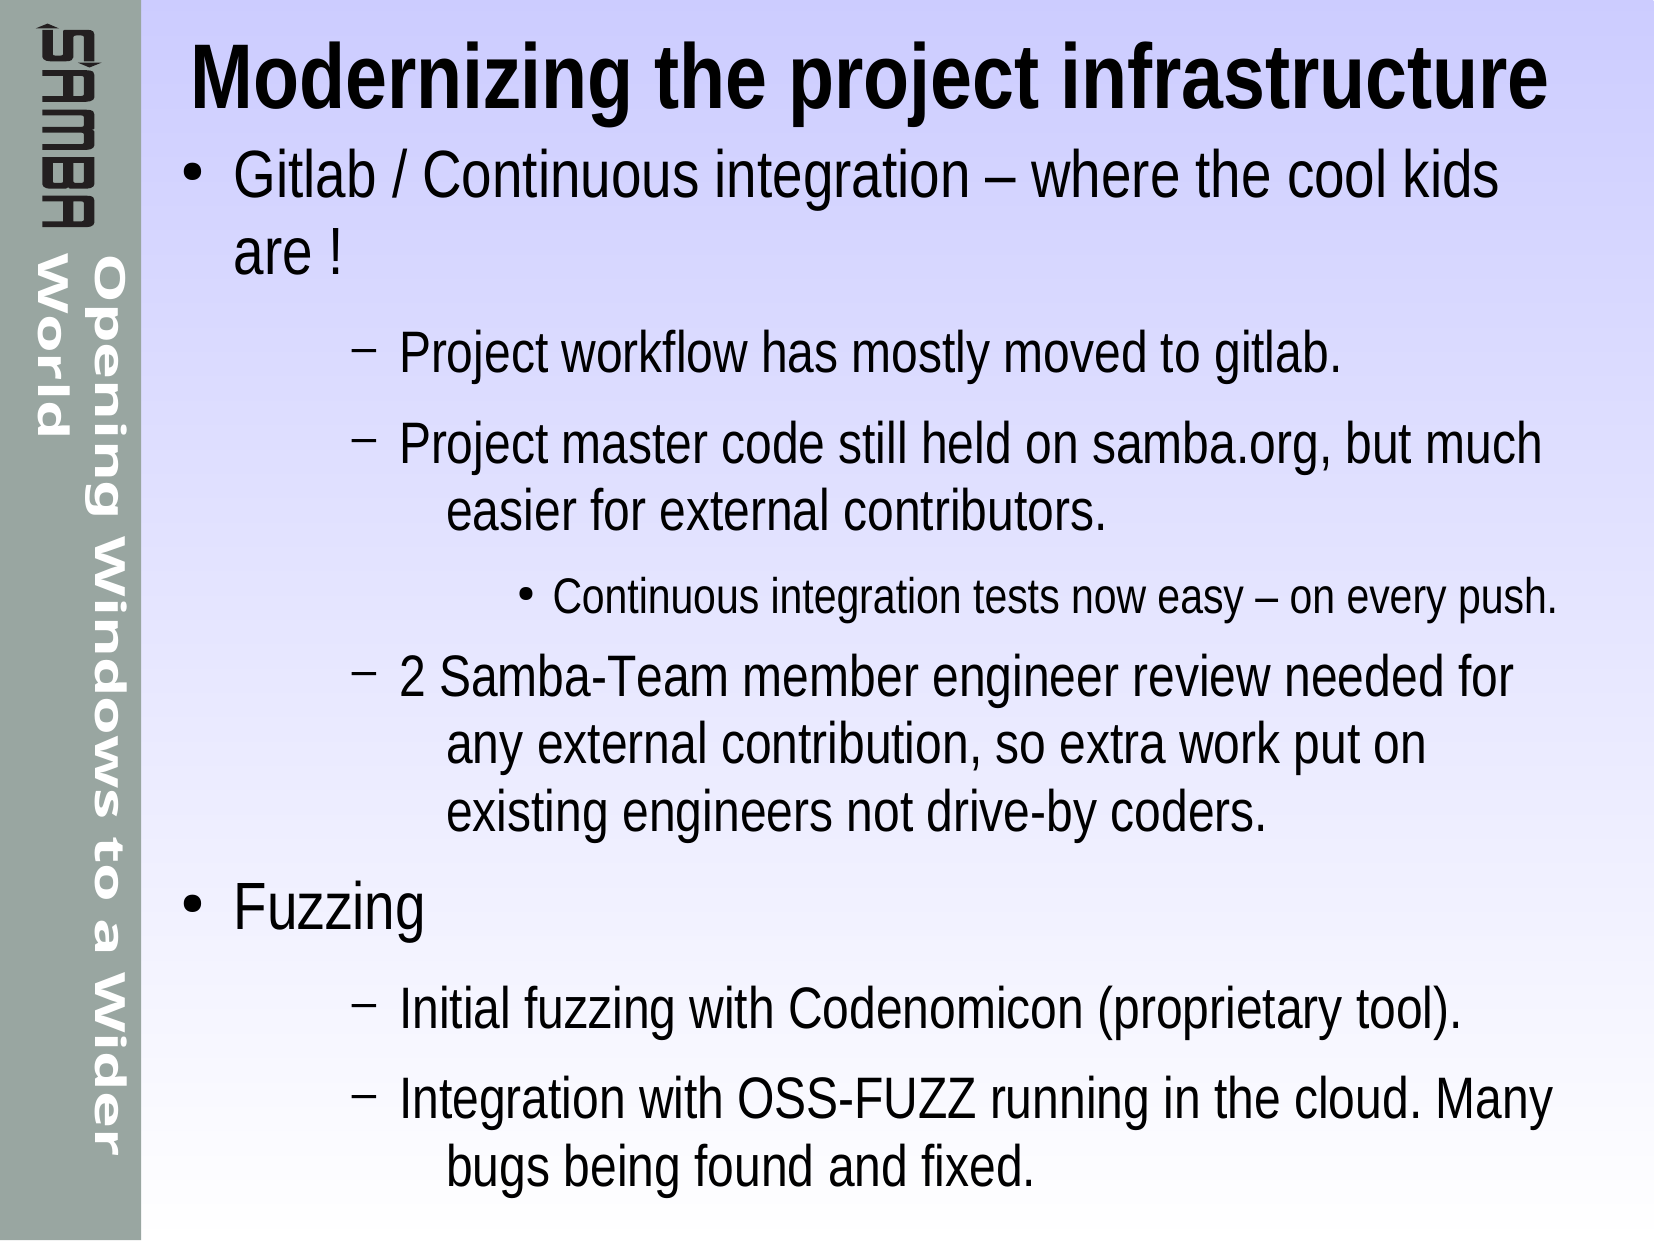

# Modernizing the project infrastructure
Gitlab / Continuous integration – where the cool kids are !
Project workflow has mostly moved to gitlab.
Project master code still held on samba.org, but much easier for external contributors.
Continuous integration tests now easy – on every push.
2 Samba-Team member engineer review needed for any external contribution, so extra work put on existing engineers not drive-by coders.
Fuzzing
Initial fuzzing with Codenomicon (proprietary tool).
Integration with OSS-FUZZ running in the cloud. Many bugs being found and fixed.